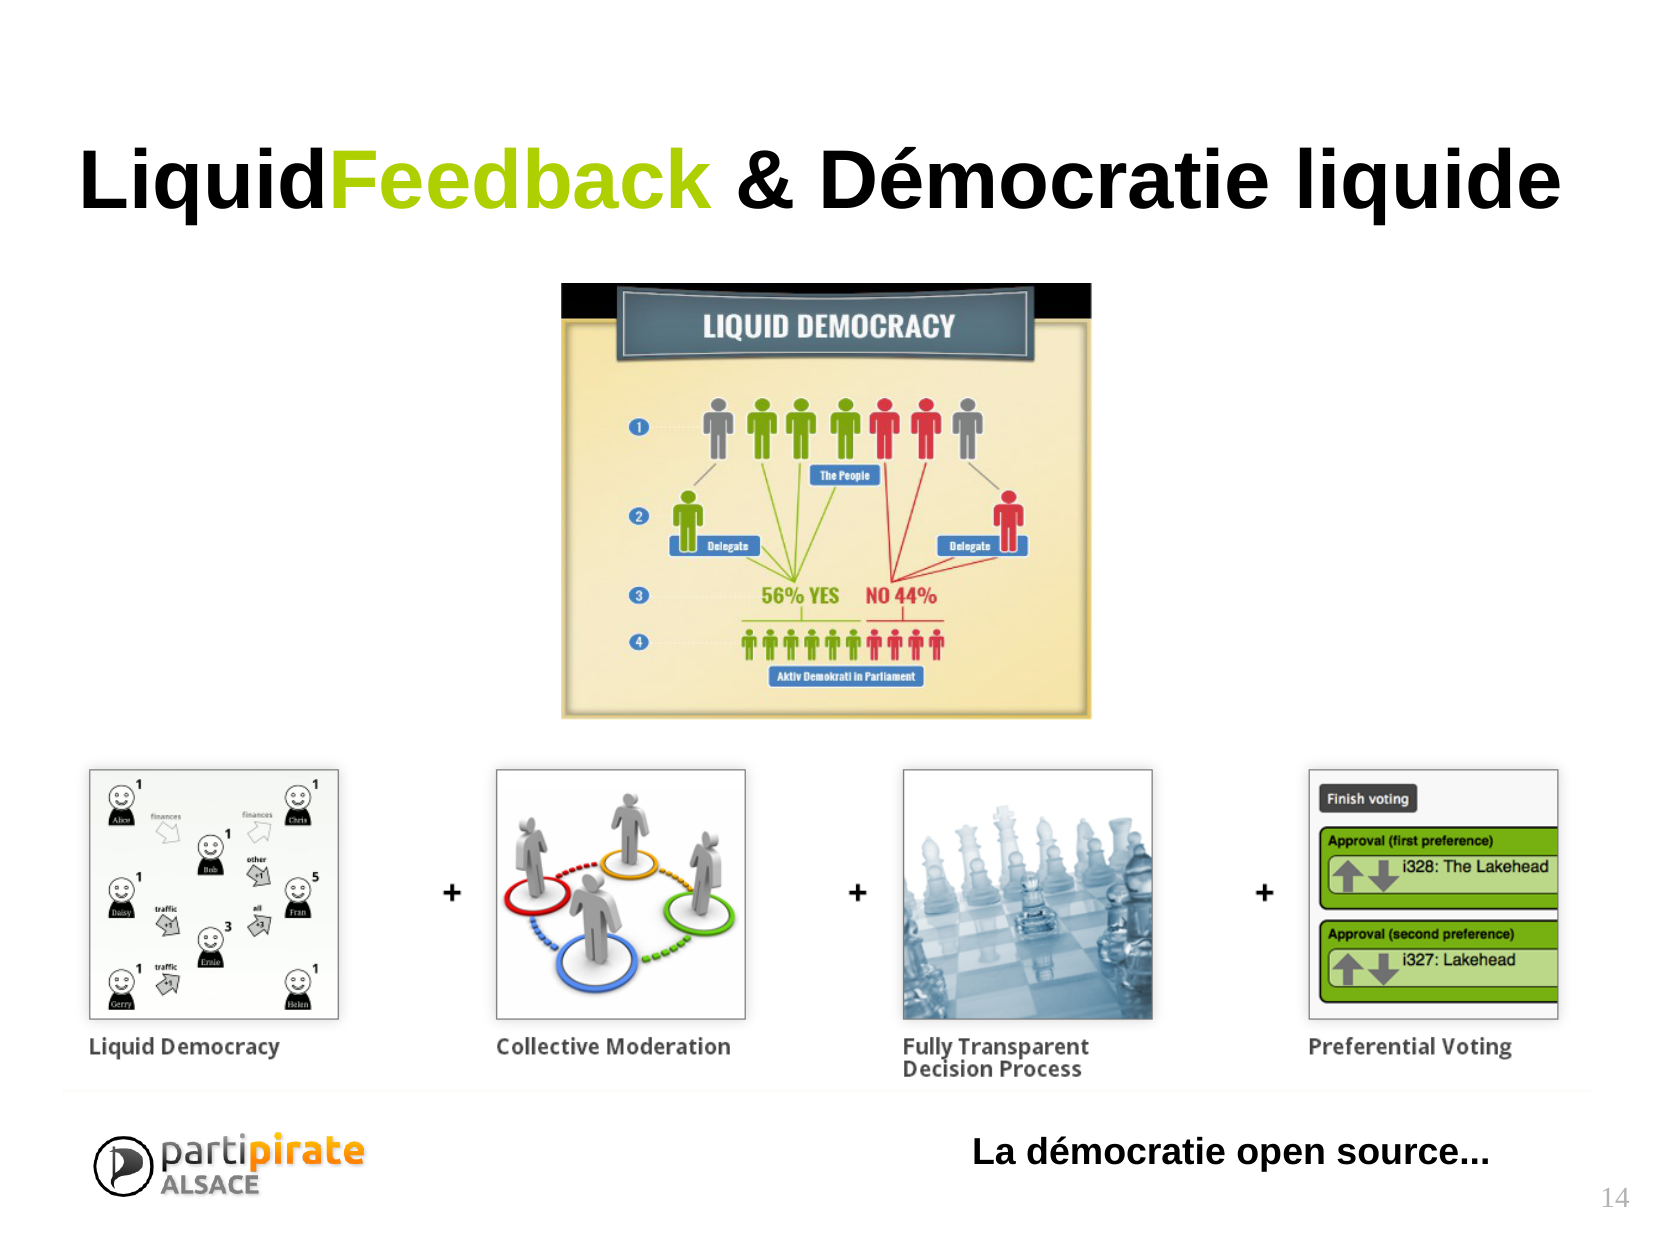

# LiquidFeedback & Démocratie liquide
La démocratie open source...
14